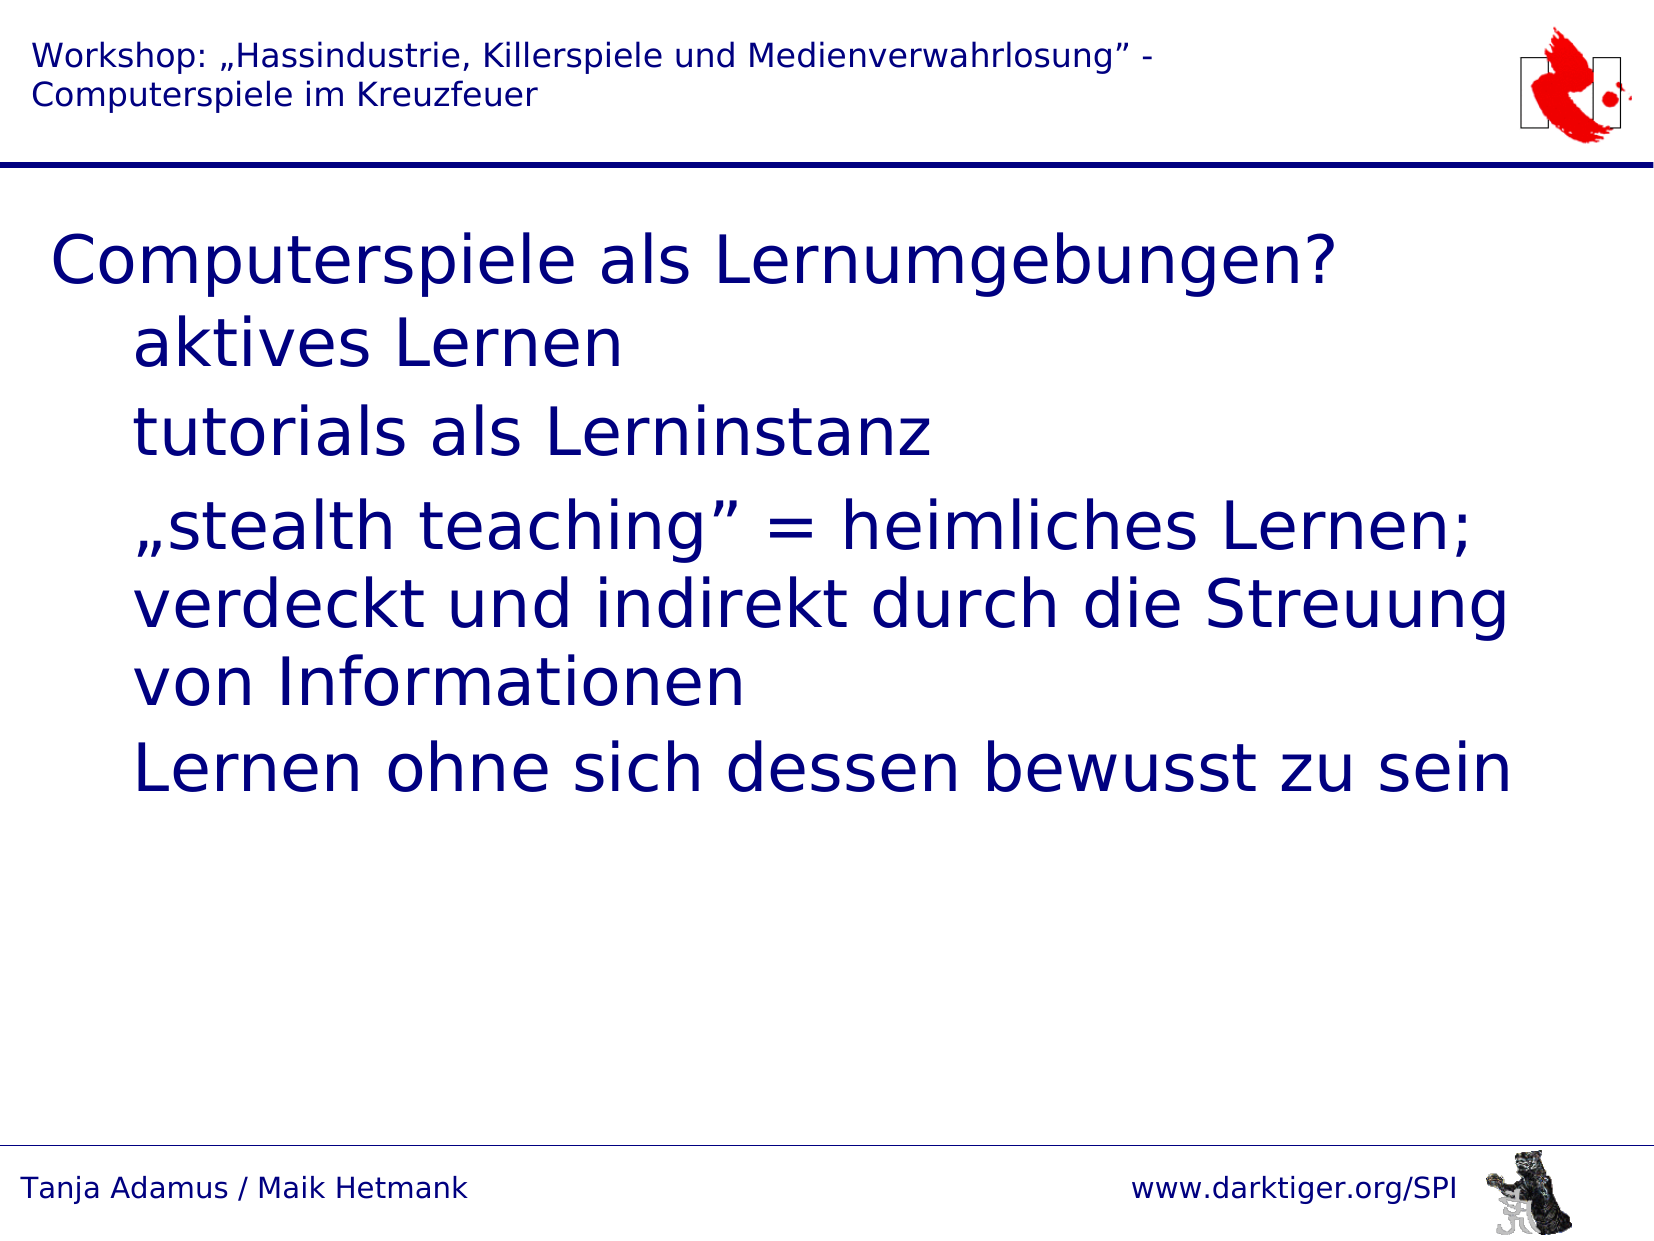

Workshop: „Hassindustrie, Killerspiele und Medienverwahrlosung” - Computerspiele im Kreuzfeuer
Computerspiele als Lernumgebungen?
aktives Lernen
tutorials als Lerninstanz
„stealth teaching” = heimliches Lernen; verdeckt und indirekt durch die Streuung von Informationen
Lernen ohne sich dessen bewusst zu sein